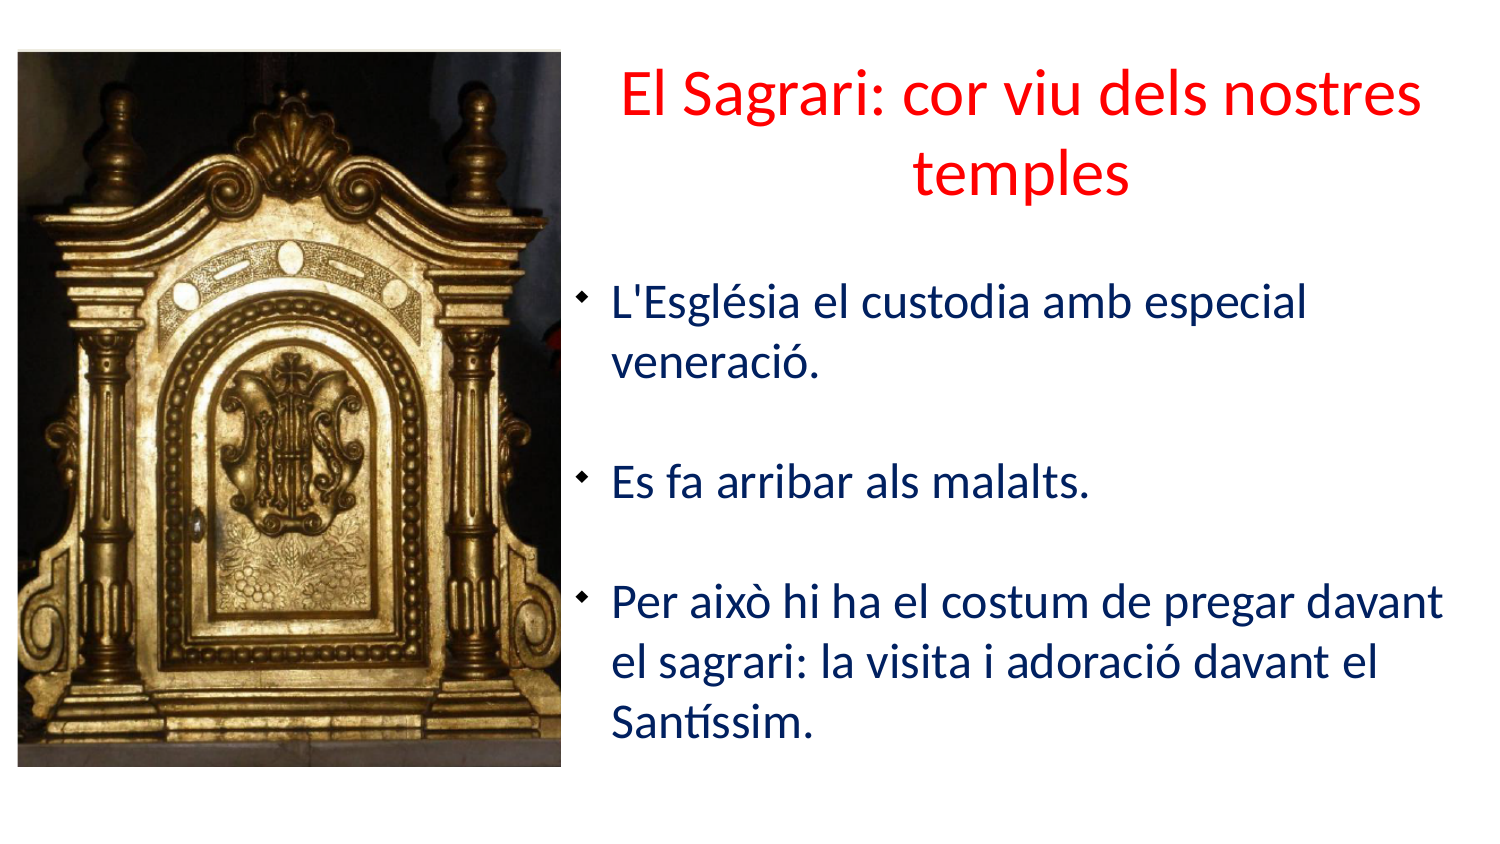

El Sagrari: cor viu dels nostres temples
L'Església el custodia amb especial veneració.
Es fa arribar als malalts.
Per això hi ha el costum de pregar davant el sagrari: la visita i adoració davant el Santíssim.